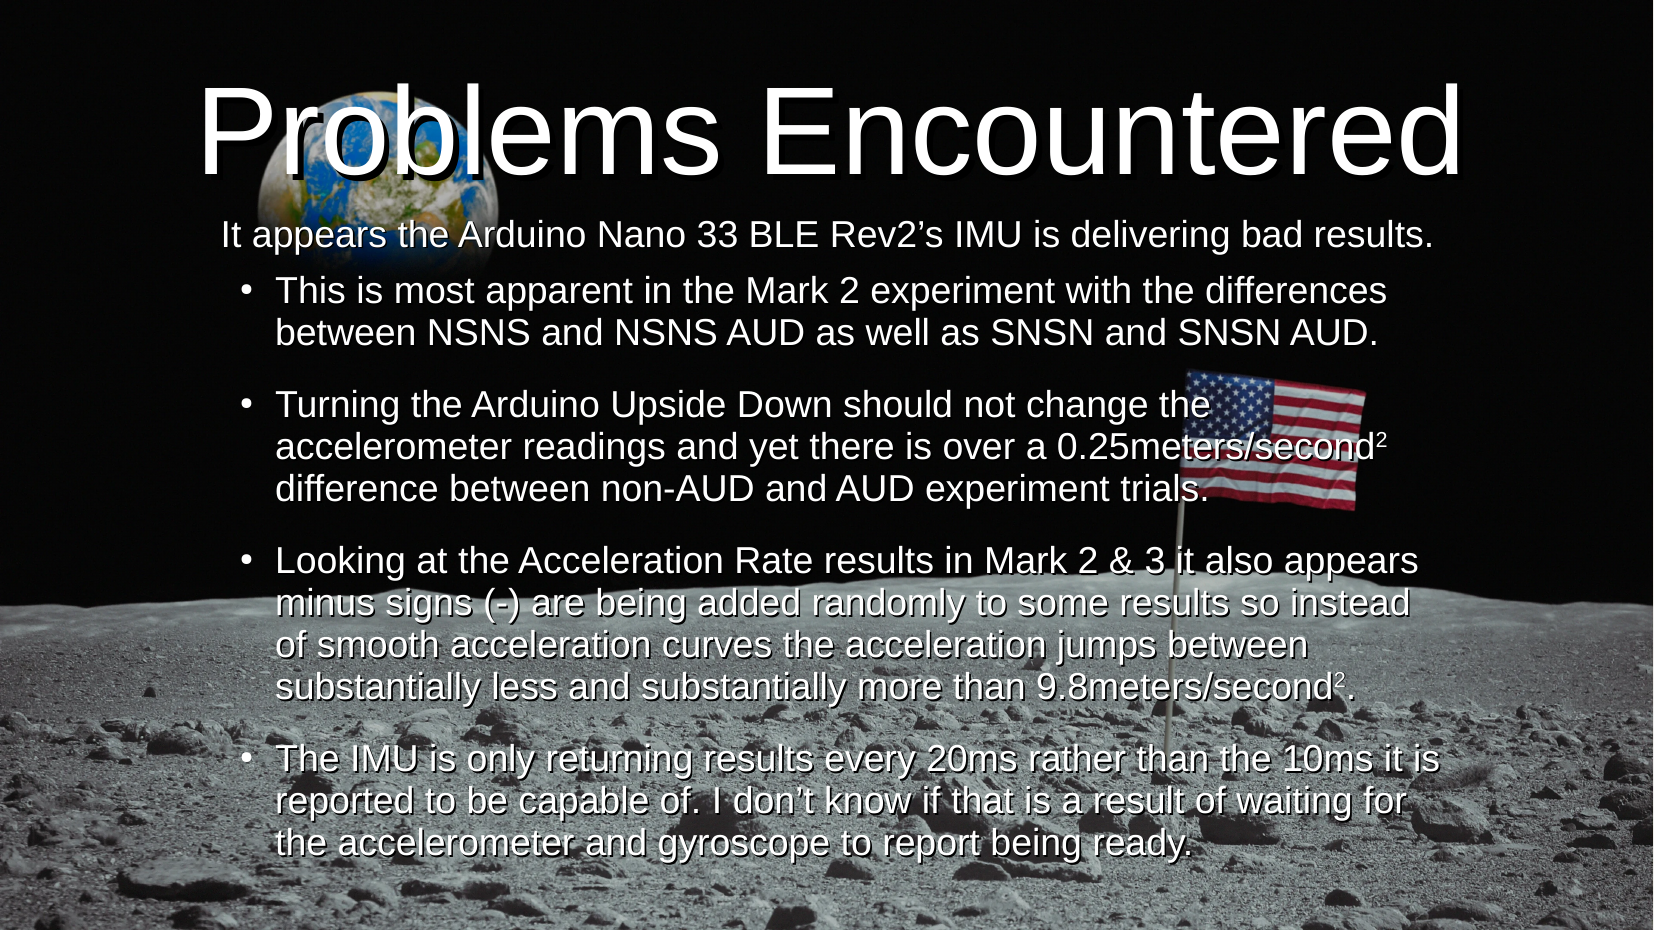

# Problems Encountered
It appears the Arduino Nano 33 BLE Rev2’s IMU is delivering bad results.
This is most apparent in the Mark 2 experiment with the differences between NSNS and NSNS AUD as well as SNSN and SNSN AUD.
Turning the Arduino Upside Down should not change the accelerometer readings and yet there is over a 0.25meters/second2 difference between non-AUD and AUD experiment trials.
Looking at the Acceleration Rate results in Mark 2 & 3 it also appears minus signs (-) are being added randomly to some results so instead of smooth acceleration curves the acceleration jumps between substantially less and substantially more than 9.8meters/second2.
The IMU is only returning results every 20ms rather than the 10ms it is reported to be capable of. I don’t know if that is a result of waiting for the accelerometer and gyroscope to report being ready.